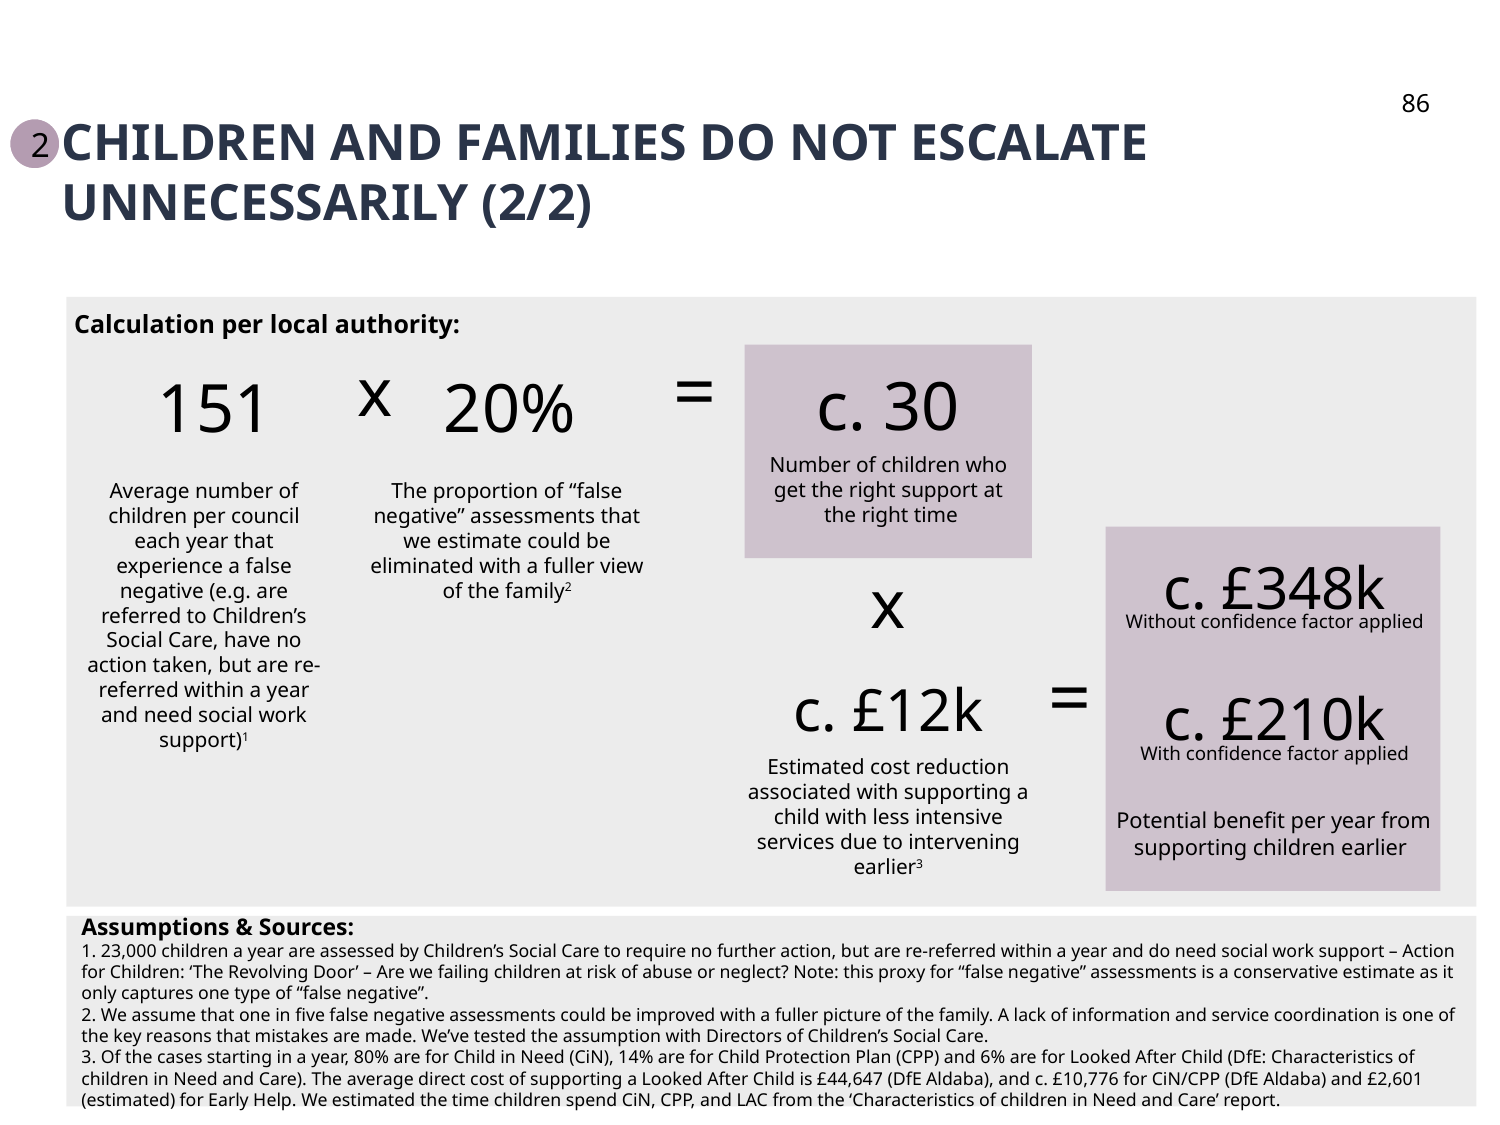

CHILDREN AND FAMILIES DO NOT ESCALATE UNNECESSARILY (2/2)
2
Calculation per local authority:
=
c. 30
Number of children who get the right support at
 the right time
x
151
20%
Average number of children per council each year that experience a false negative (e.g. are referred to Children’s Social Care, have no action taken, but are re-referred within a year and need social work support)1
The proportion of “false negative” assessments that we estimate could be eliminated with a fuller view of the family2
Potential benefit per year from supporting children earlier
x
c. £348k
Without confidence factor applied
=
c. £12k
Estimated cost reduction associated with supporting a child with less intensive services due to intervening earlier3
c. £210k
With confidence factor applied
Assumptions & Sources:
1. 23,000 children a year are assessed by Children’s Social Care to require no further action, but are re-referred within a year and do need social work support – Action for Children: ‘The Revolving Door’ – Are we failing children at risk of abuse or neglect? Note: this proxy for “false negative” assessments is a conservative estimate as it only captures one type of “false negative”.
2. We assume that one in five false negative assessments could be improved with a fuller picture of the family. A lack of information and service coordination is one of the key reasons that mistakes are made. We’ve tested the assumption with Directors of Children’s Social Care.
3. Of the cases starting in a year, 80% are for Child in Need (CiN), 14% are for Child Protection Plan (CPP) and 6% are for Looked After Child (DfE: Characteristics of children in Need and Care). The average direct cost of supporting a Looked After Child is £44,647 (DfE Aldaba), and c. £10,776 for CiN/CPP (DfE Aldaba) and £2,601 (estimated) for Early Help. We estimated the time children spend CiN, CPP, and LAC from the ‘Characteristics of children in Need and Care’ report.